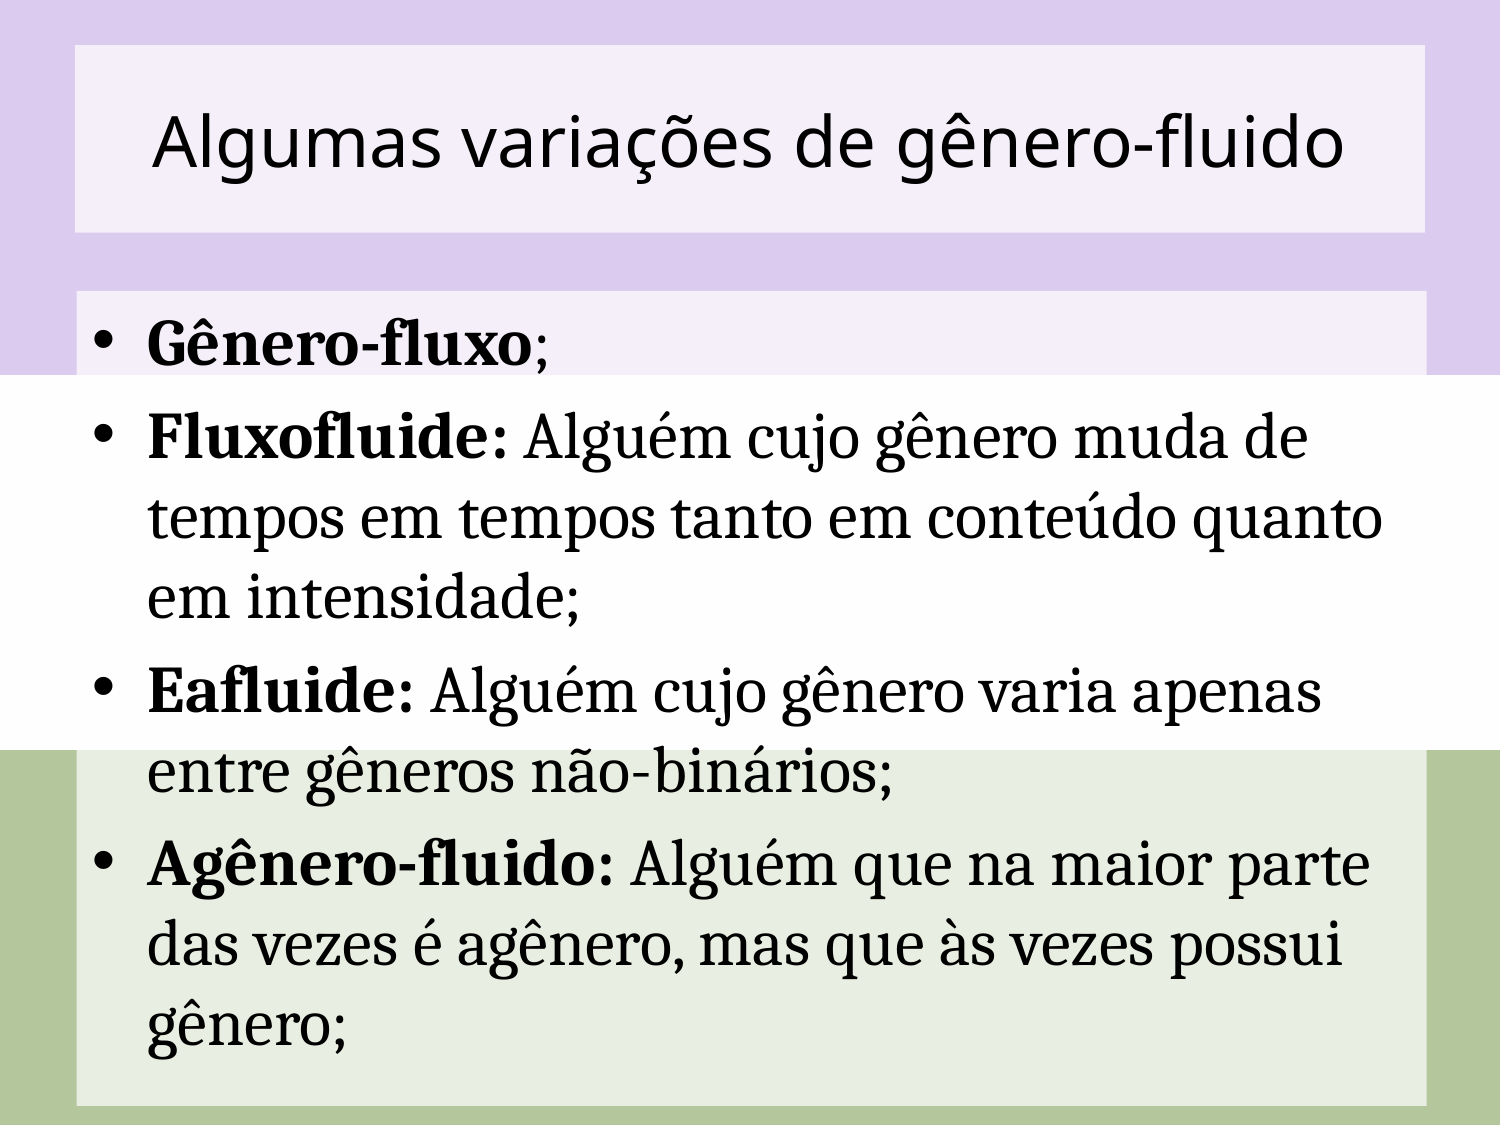

# Algumas variações de gênero-fluido
Gênero-fluxo;
Fluxofluide: Alguém cujo gênero muda de tempos em tempos tanto em conteúdo quanto em intensidade;
Eafluide: Alguém cujo gênero varia apenas entre gêneros não-binários;
Agênero-fluido: Alguém que na maior parte das vezes é agênero, mas que às vezes possui gênero;